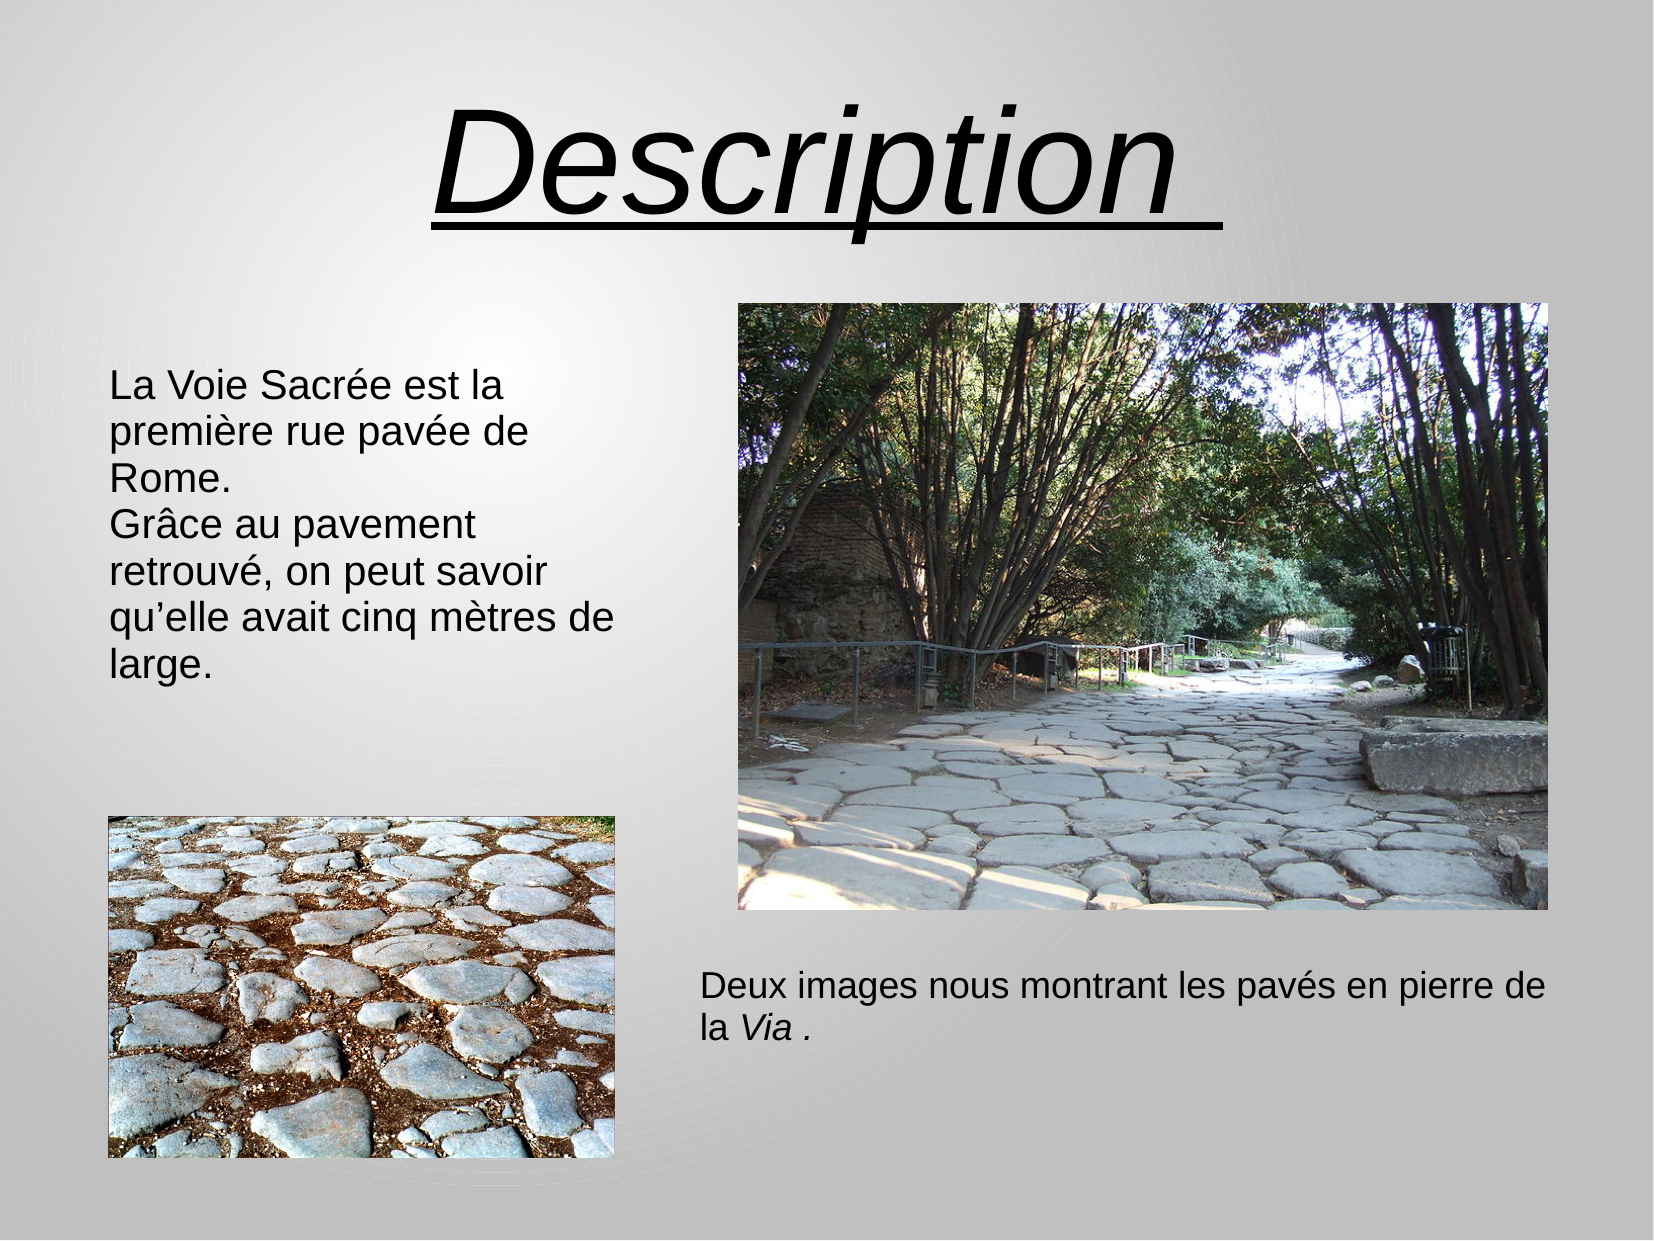

Description
La Voie Sacrée est la première rue pavée de Rome.
Grâce au pavement retrouvé, on peut savoir qu’elle avait cinq mètres de large.
Deux images nous montrant les pavés en pierre de la Via .